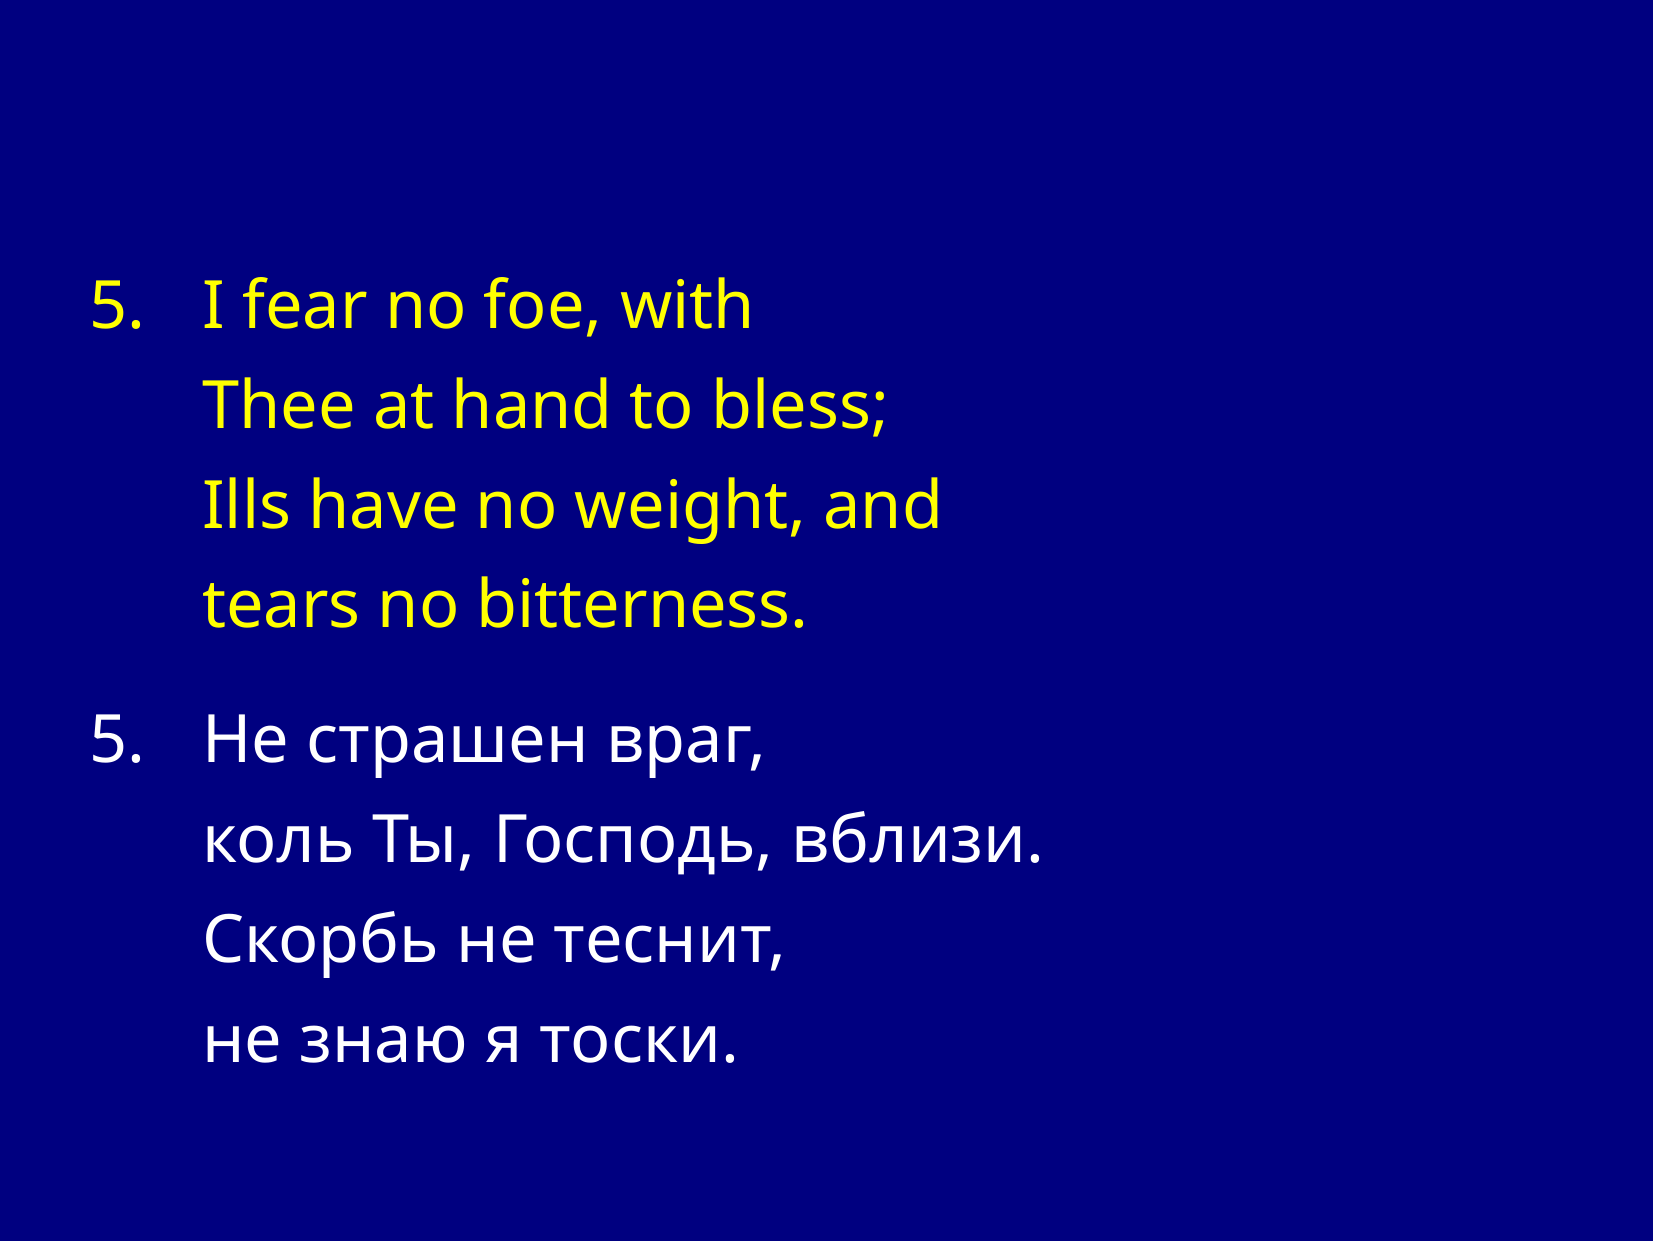

5.	I fear no foe, with
	Thee at hand to bless;
	Ills have no weight, and
	tears no bitterness.
5.	Не страшен враг,
	коль Ты, Господь, вблизи.
	Скорбь не теснит,
	не знаю я тоски.